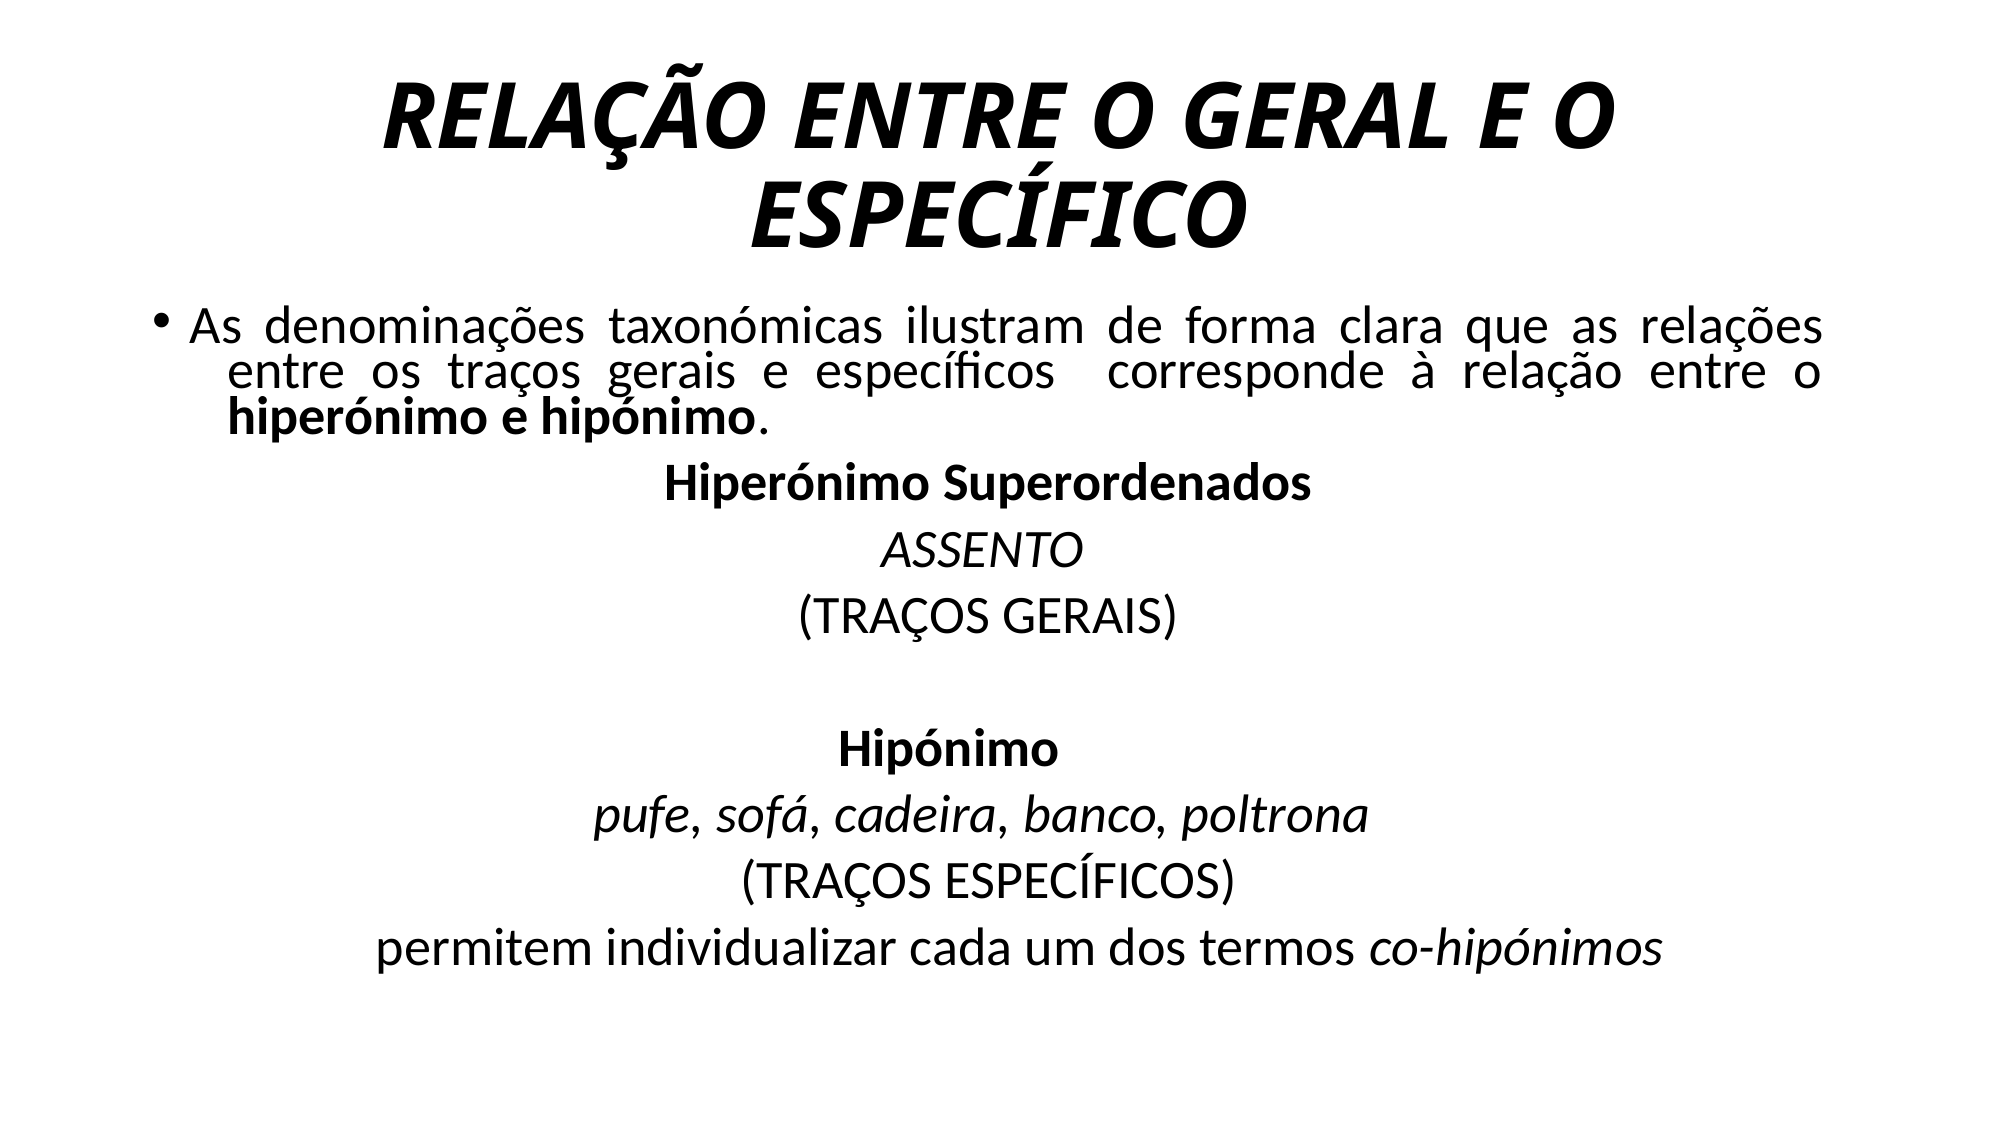

# RELAÇÃO ENTRE O GERAL E O ESPECÍFICO
As denominações taxonómicas ilustram de forma clara que as relações entre os traços gerais e específicos corresponde à relação entre o hiperónimo e hipónimo.
Hiperónimo Superordenados
ASSENTO
(TRAÇOS GERAIS)
Hipónimo
pufe, sofá, cadeira, banco, poltrona
(TRAÇOS ESPECÍFICOS)
	permitem individualizar cada um dos termos co-hipónimos